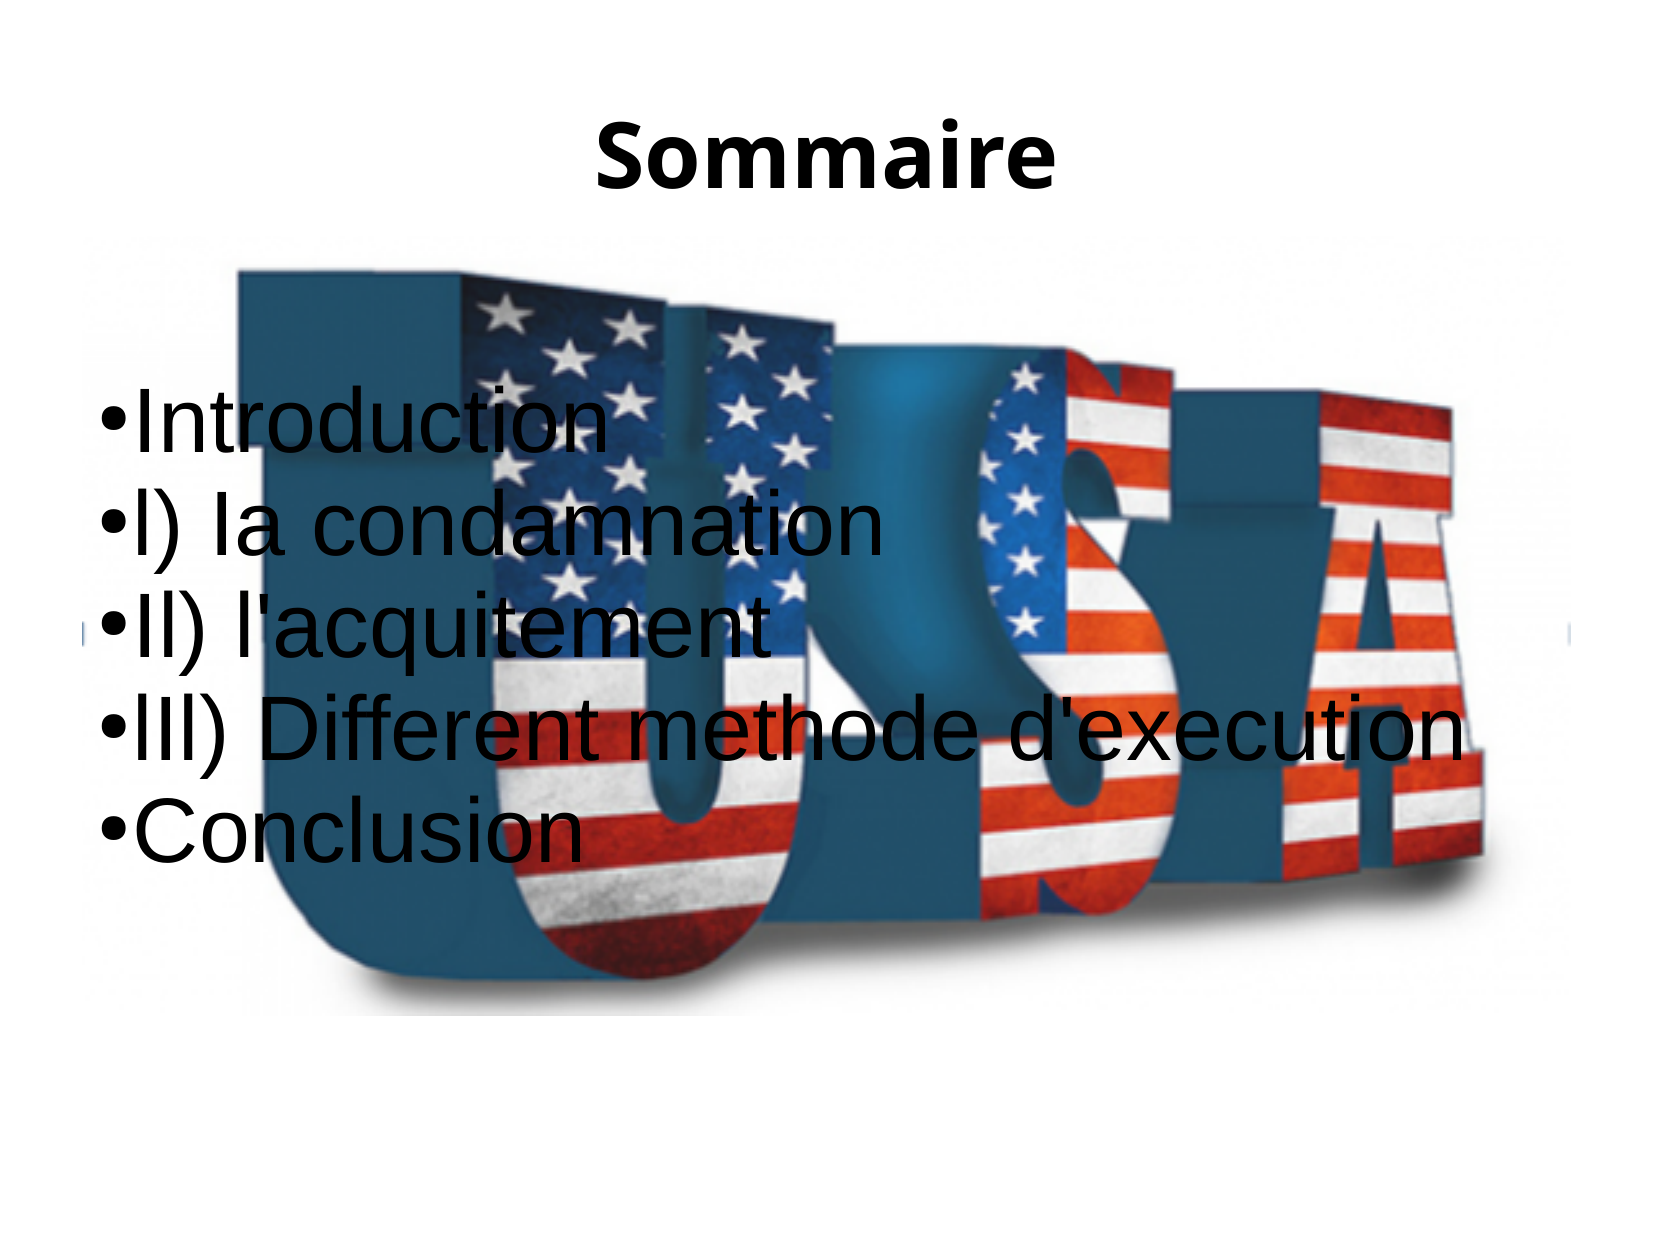

# Sommaire
Introduction
l) Ia condamnation
Il) l'acquitement
lIl) Different methode d'execution
Conclusion